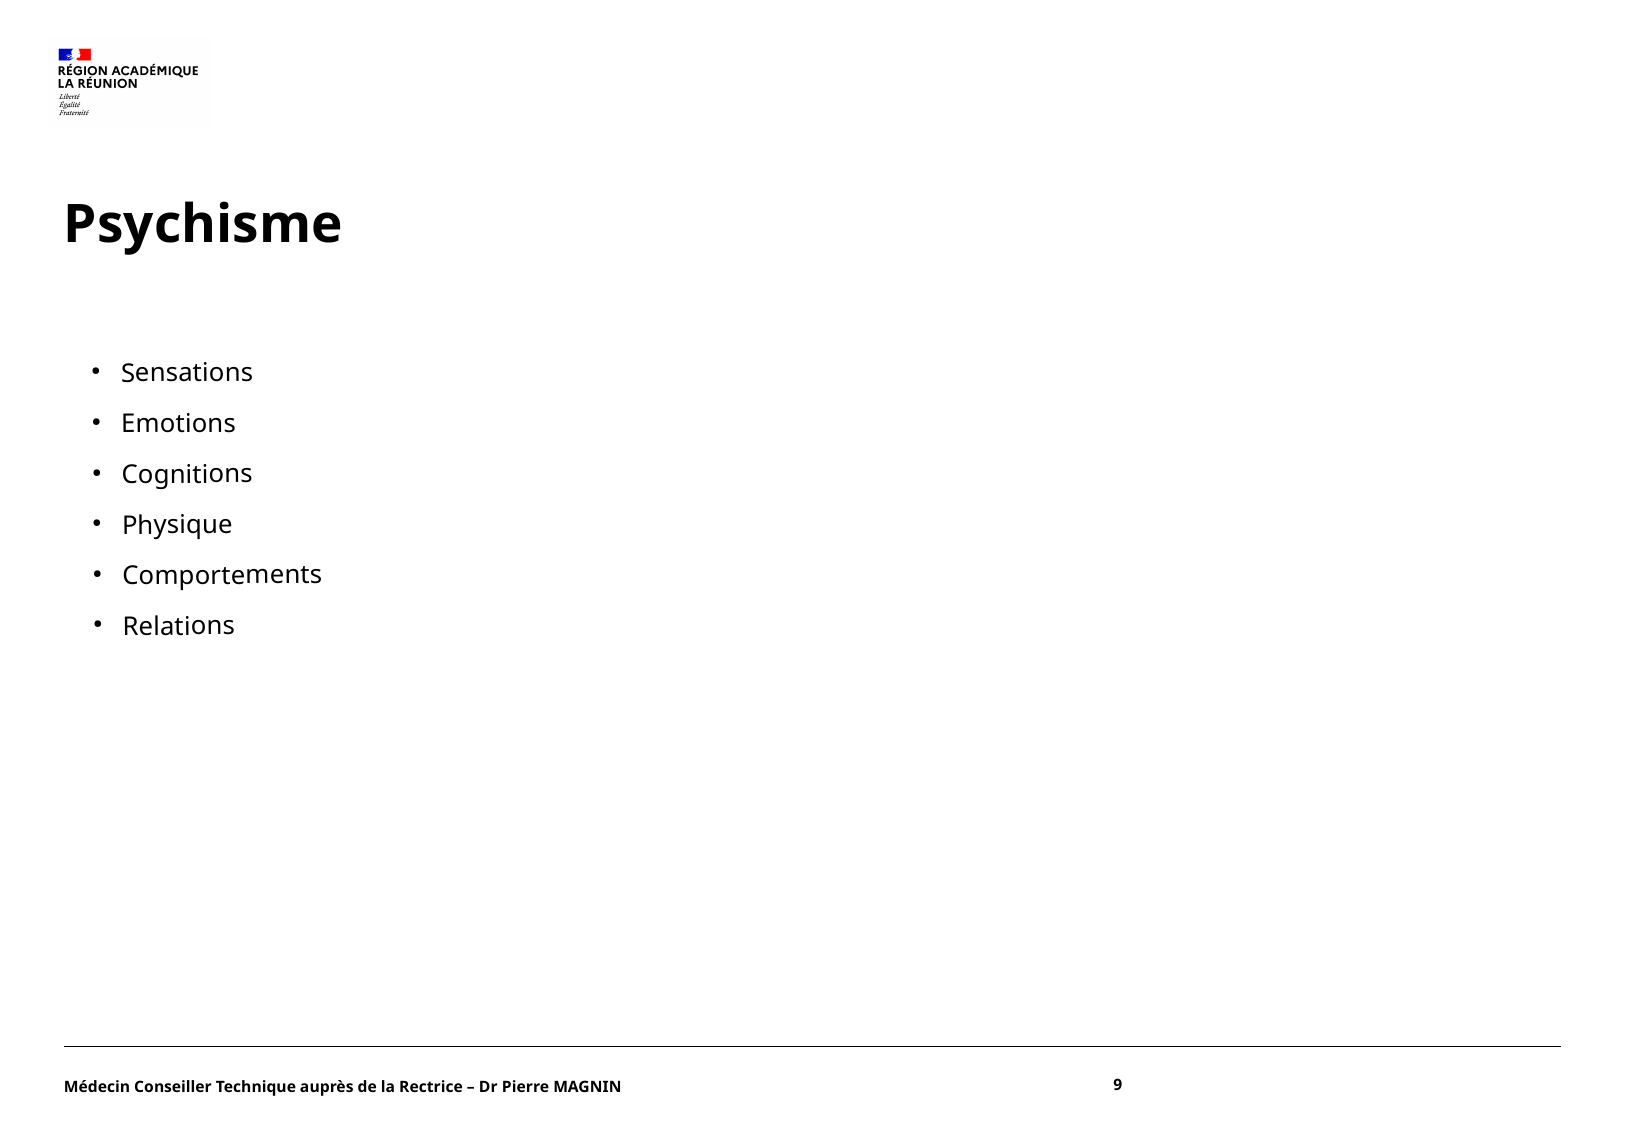

# Psychisme
Sensations
Emotions
Cognitions
Physique
Comportements
Relations
Médecin Conseiller Technique auprès de la Rectrice – Dr Pierre MAGNIN